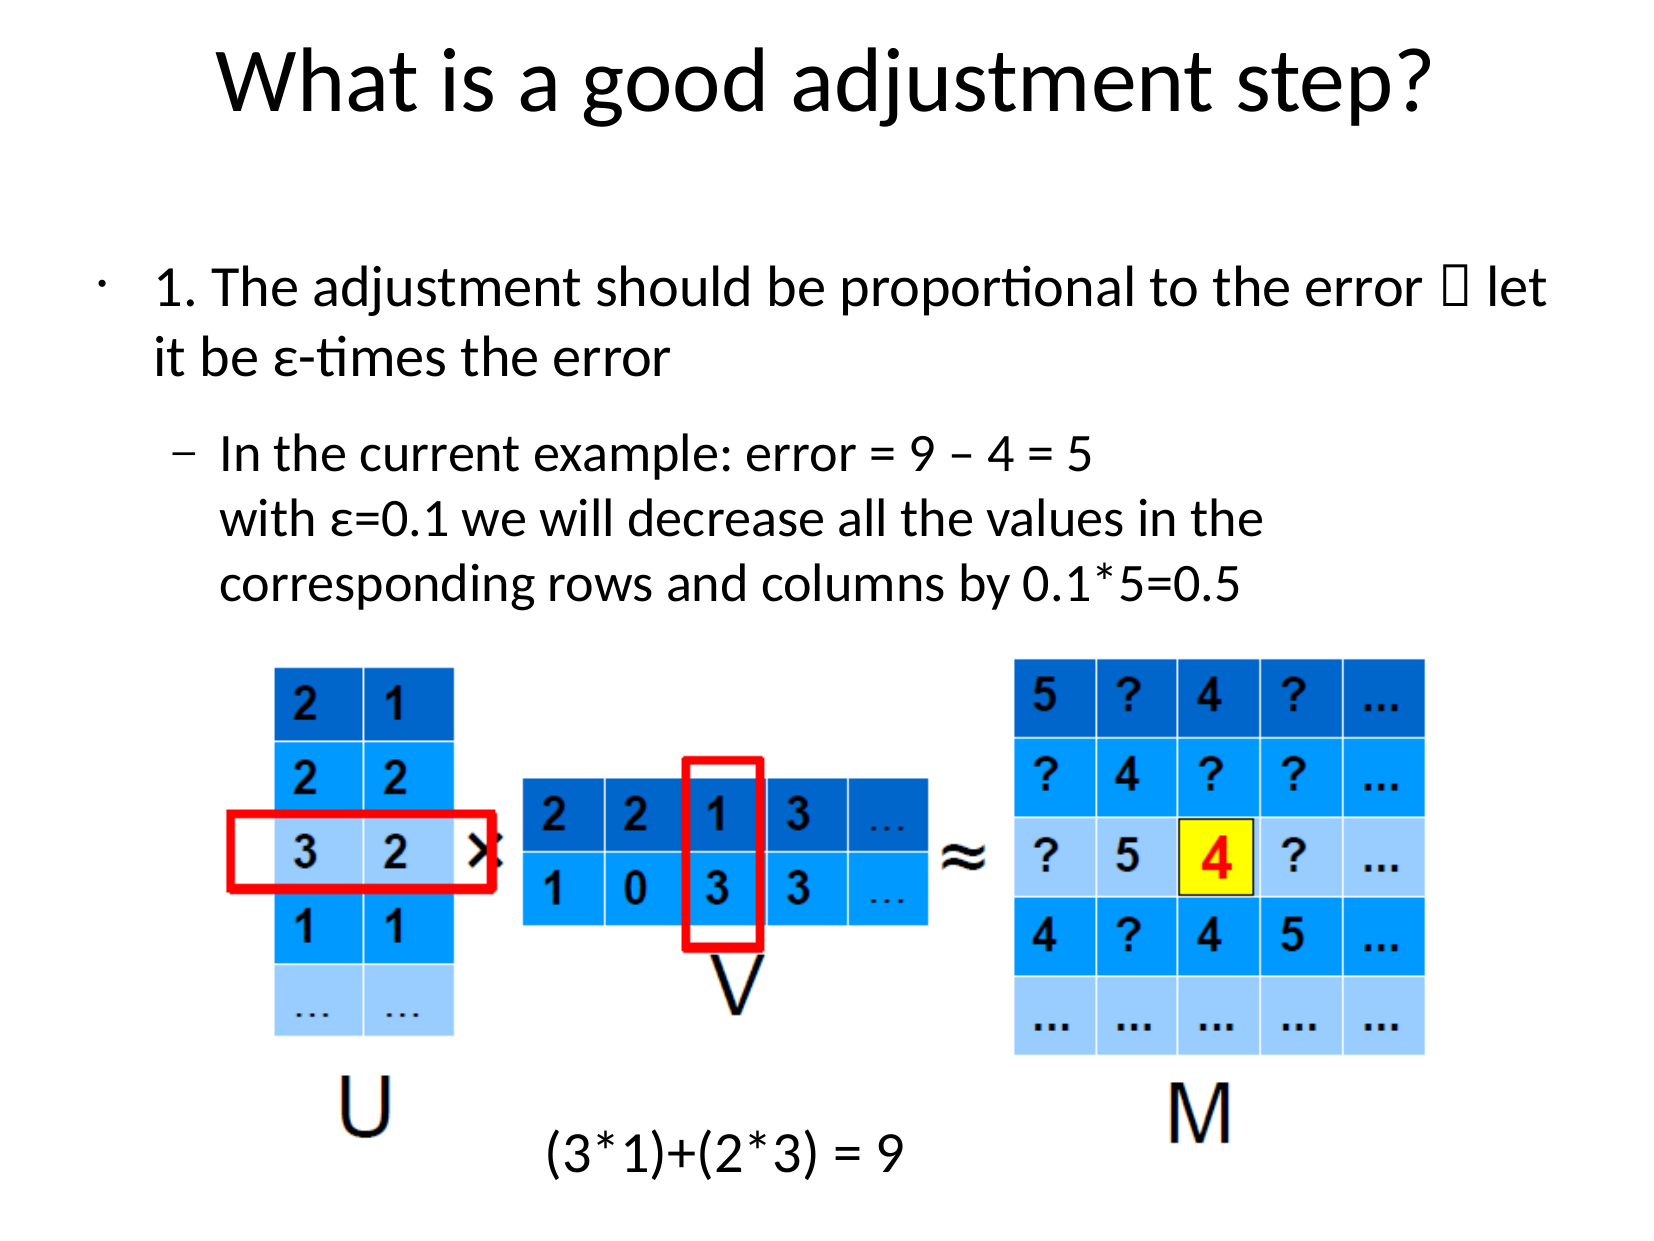

# What is a good adjustment step?
1. The adjustment should be proportional to the error  let it be ε-times the error
In the current example: error = 9 – 4 = 5
with ε=0.1 we will decrease all the values in the corresponding rows and columns by 0.1*5=0.5
(3*1)+(2*3) = 9